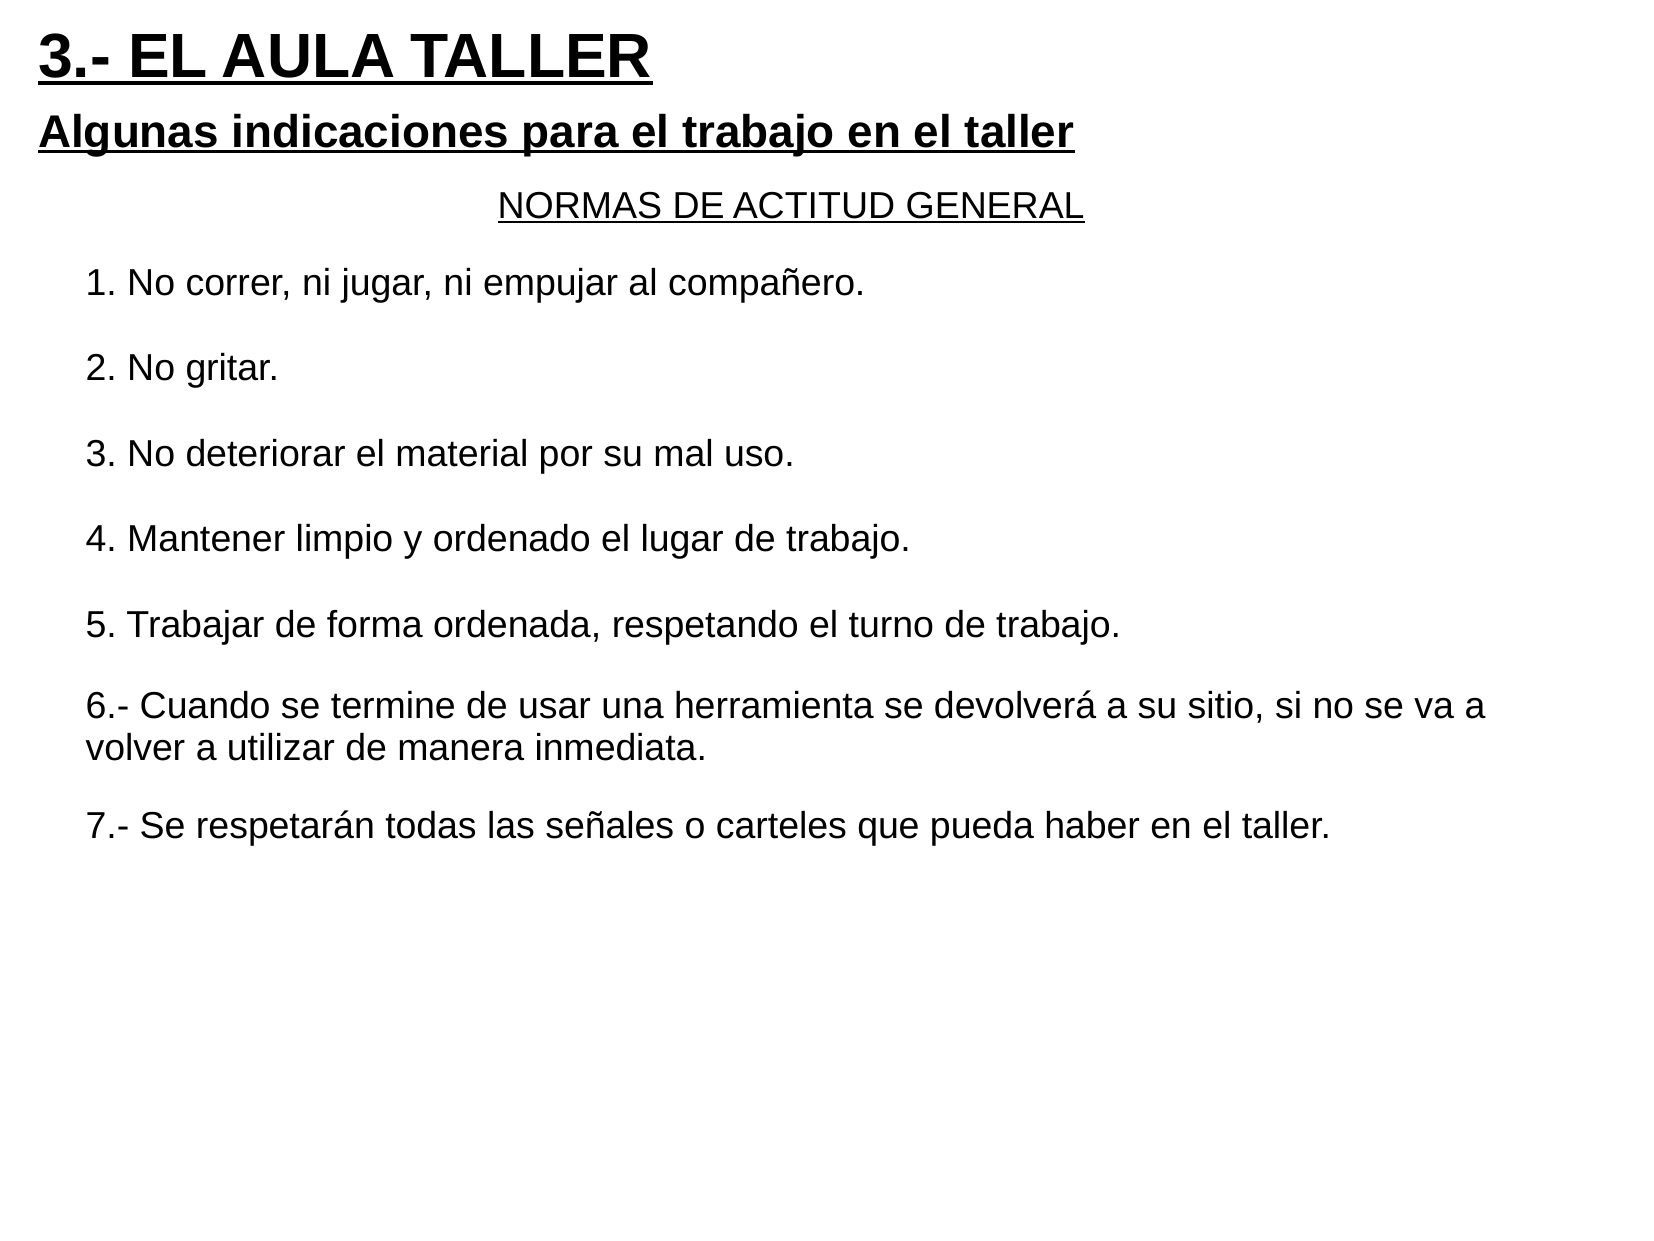

3.- EL AULA TALLER
Algunas indicaciones para el trabajo en el taller
NORMAS DE ACTITUD GENERAL
1. No correr, ni jugar, ni empujar al compañero.
2. No gritar.
3. No deteriorar el material por su mal uso.
4. Mantener limpio y ordenado el lugar de trabajo.
5. Trabajar de forma ordenada, respetando el turno de trabajo.
6.- Cuando se termine de usar una herramienta se devolverá a su sitio, si no se va a volver a utilizar de manera inmediata.
7.- Se respetarán todas las señales o carteles que pueda haber en el taller.